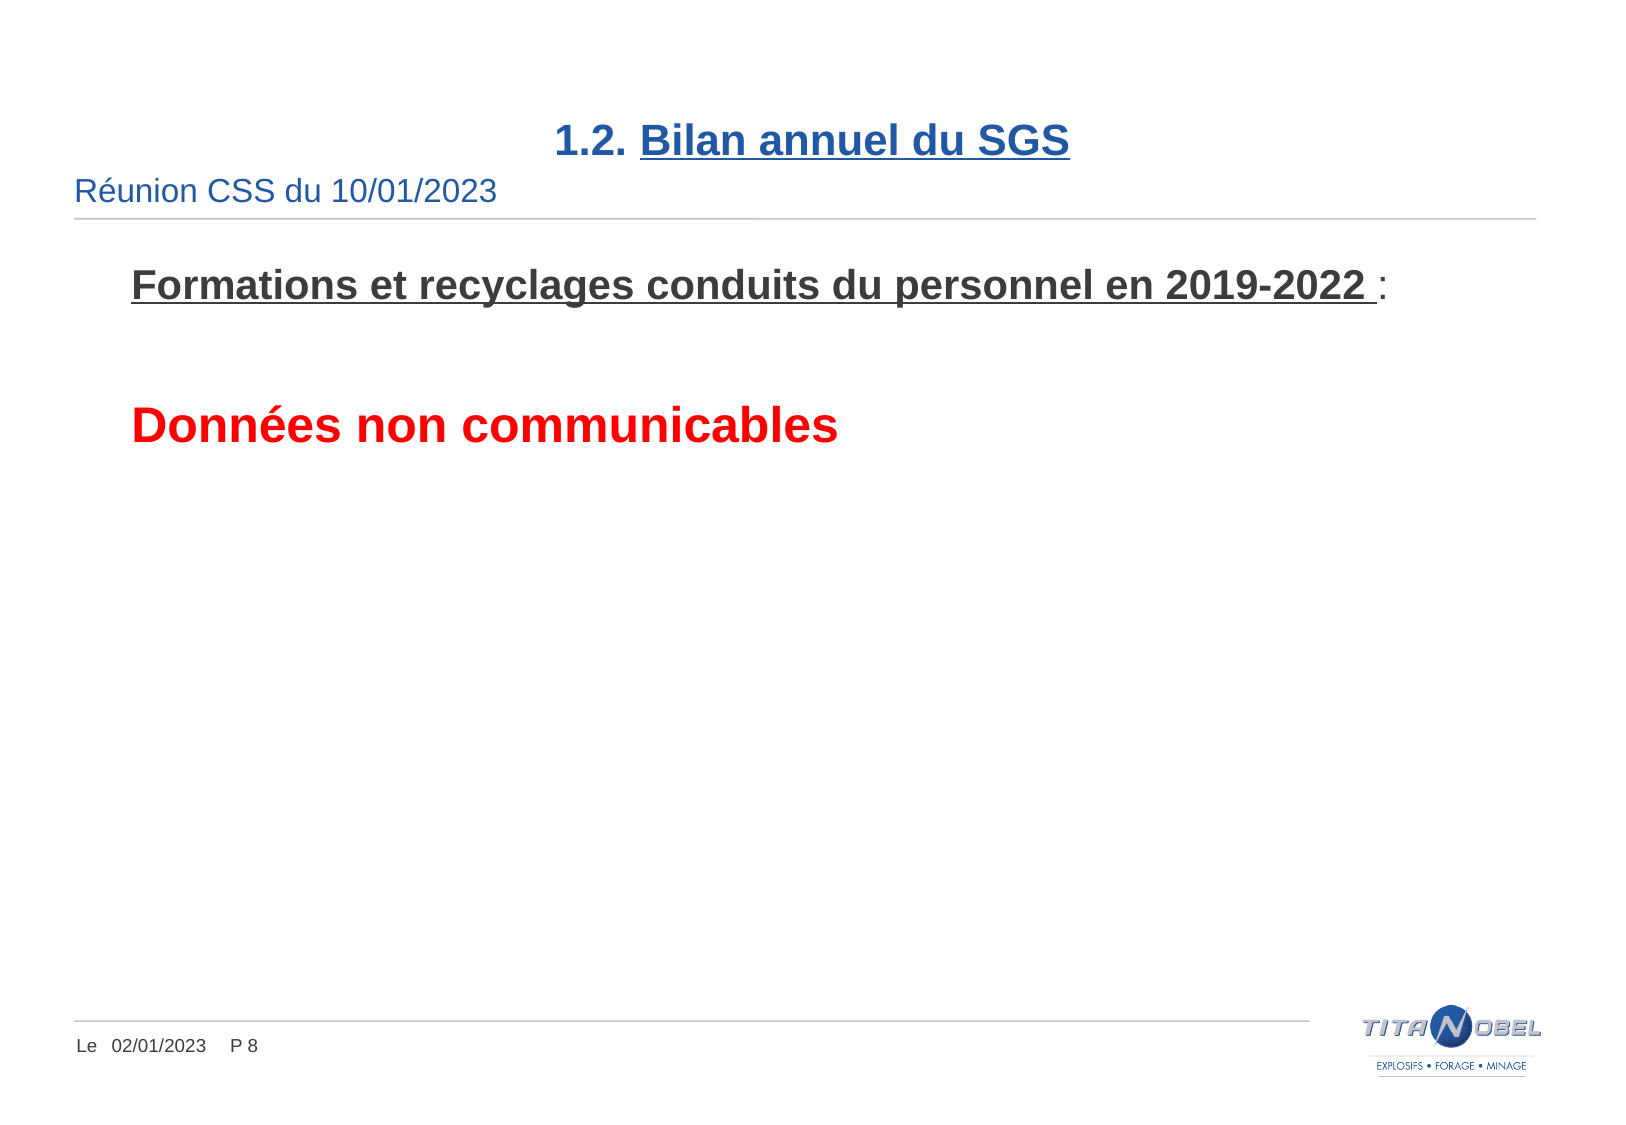

1.2. Bilan annuel du SGS
Réunion CSS du 10/01/2023
# Formations et recyclages conduits du personnel en 2019-2022 :
Données non communicables
02/01/2023